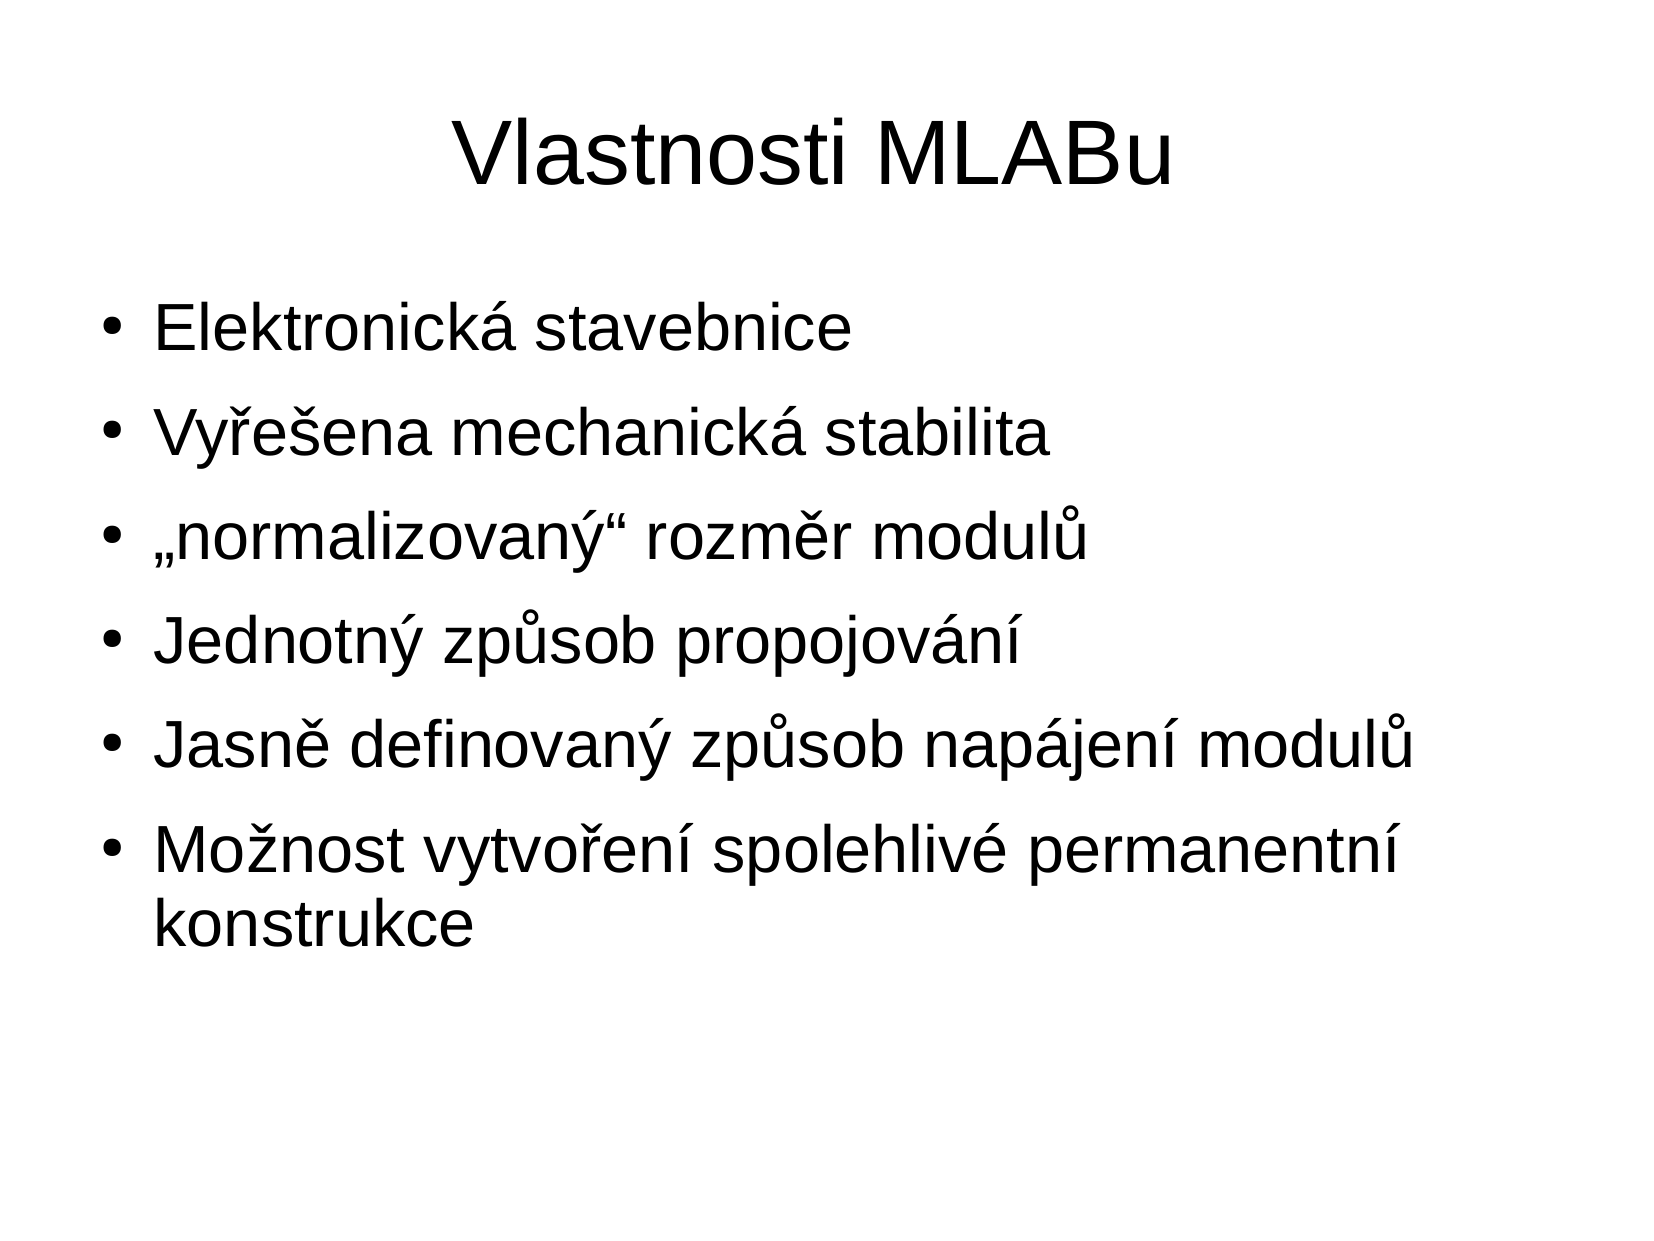

# Vlastnosti MLABu
Elektronická stavebnice
Vyřešena mechanická stabilita
„normalizovaný“ rozměr modulů
Jednotný způsob propojování
Jasně definovaný způsob napájení modulů
Možnost vytvoření spolehlivé permanentní konstrukce